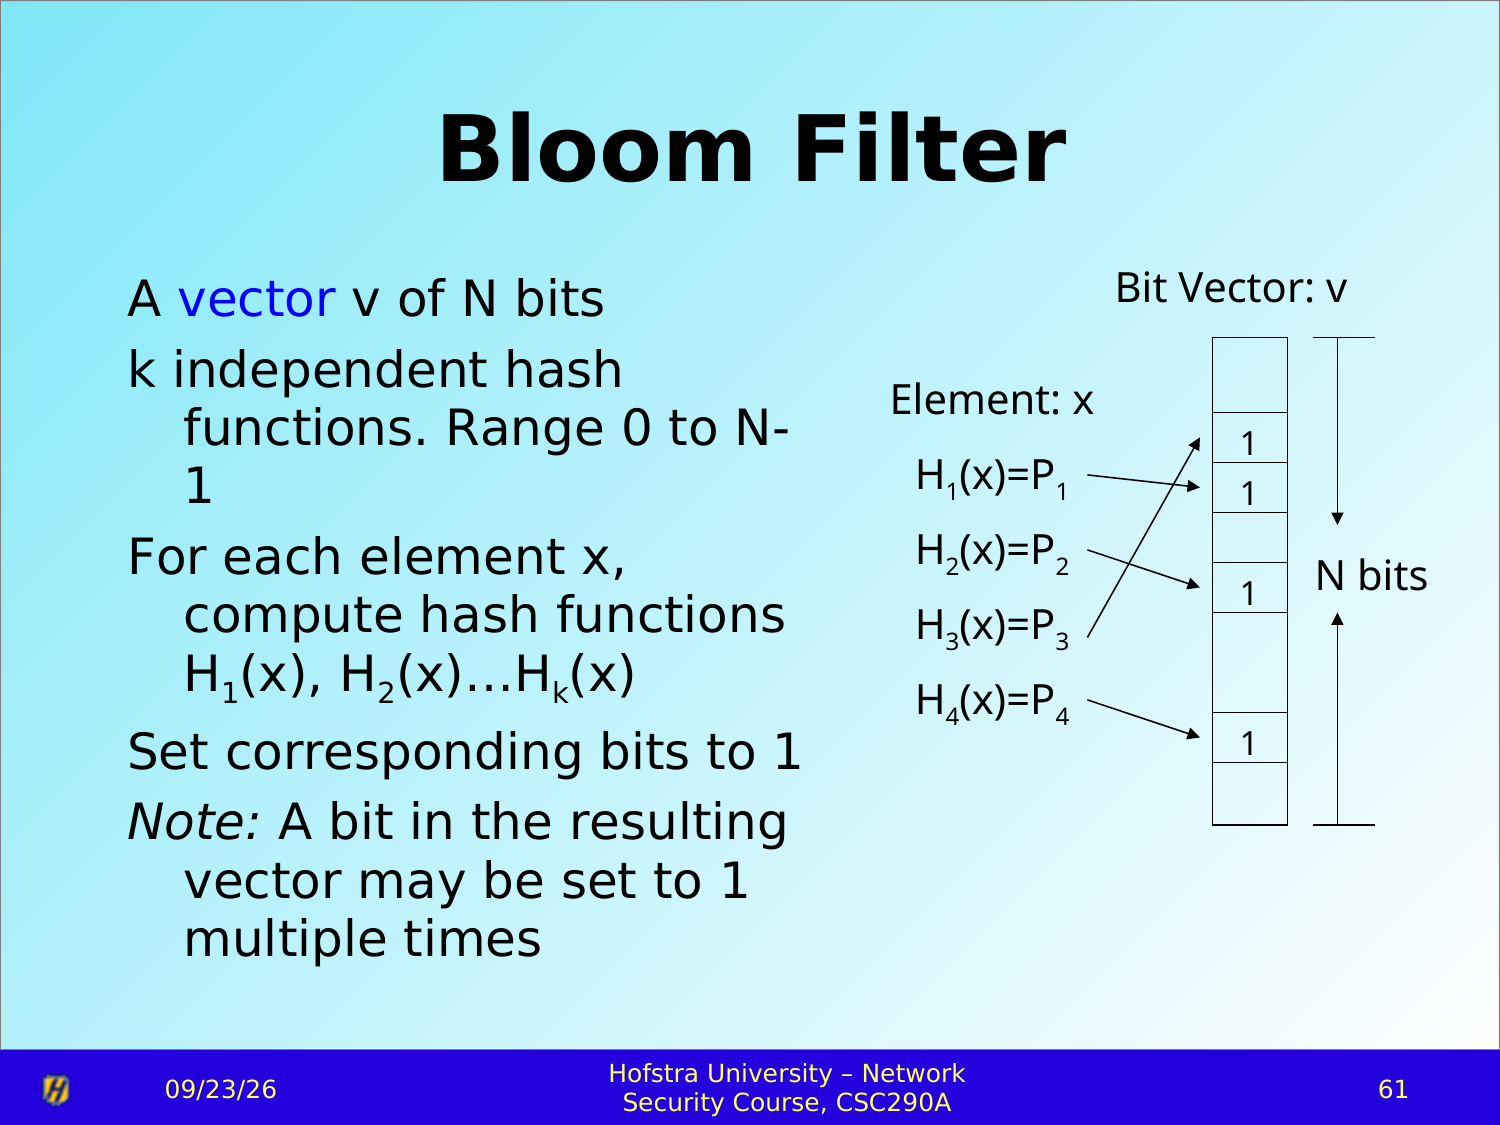

# Bloom Filter
Bit Vector: v
A vector v of N bits
k independent hash functions. Range 0 to N-1
For each element x, compute hash functions H1(x), H2(x)…Hk(x)
Set corresponding bits to 1
Note: A bit in the resulting vector may be set to 1 multiple times
Element: x
1
H1(x)=P1
1
H2(x)=P2
N bits
1
H3(x)=P3
H4(x)=P4
1
61